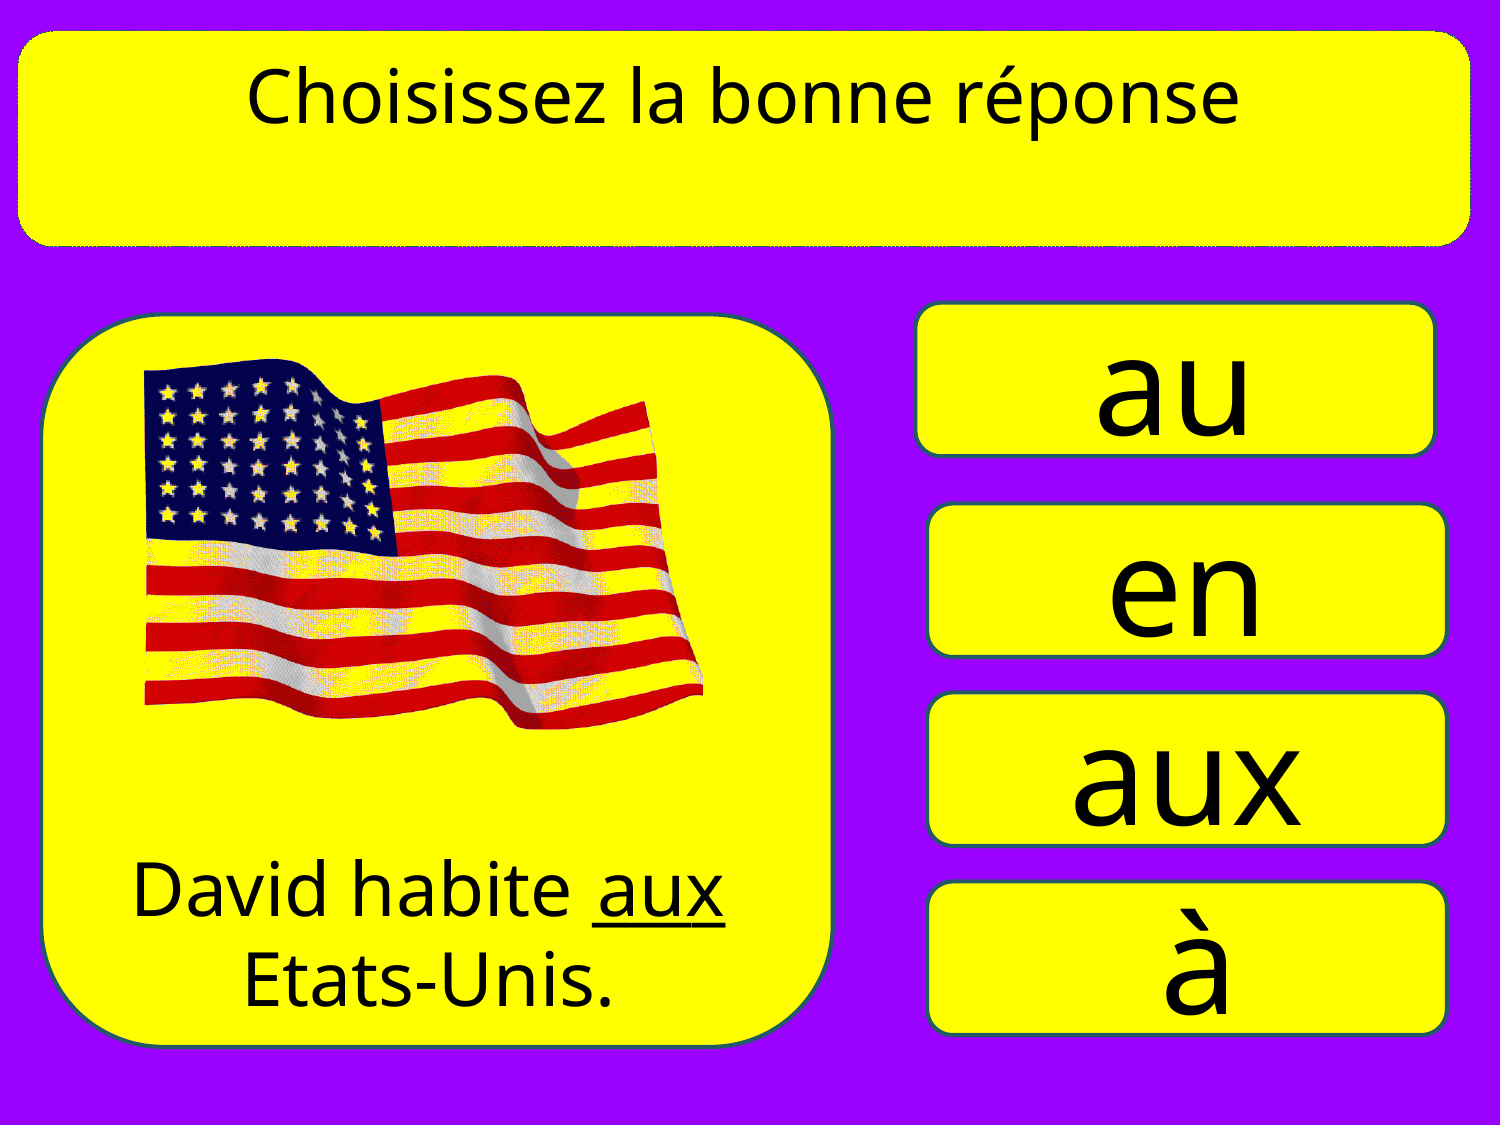

Choisissez la bonne réponse
au
en
aux
David habite ____
Etats-Unis.
aux
à